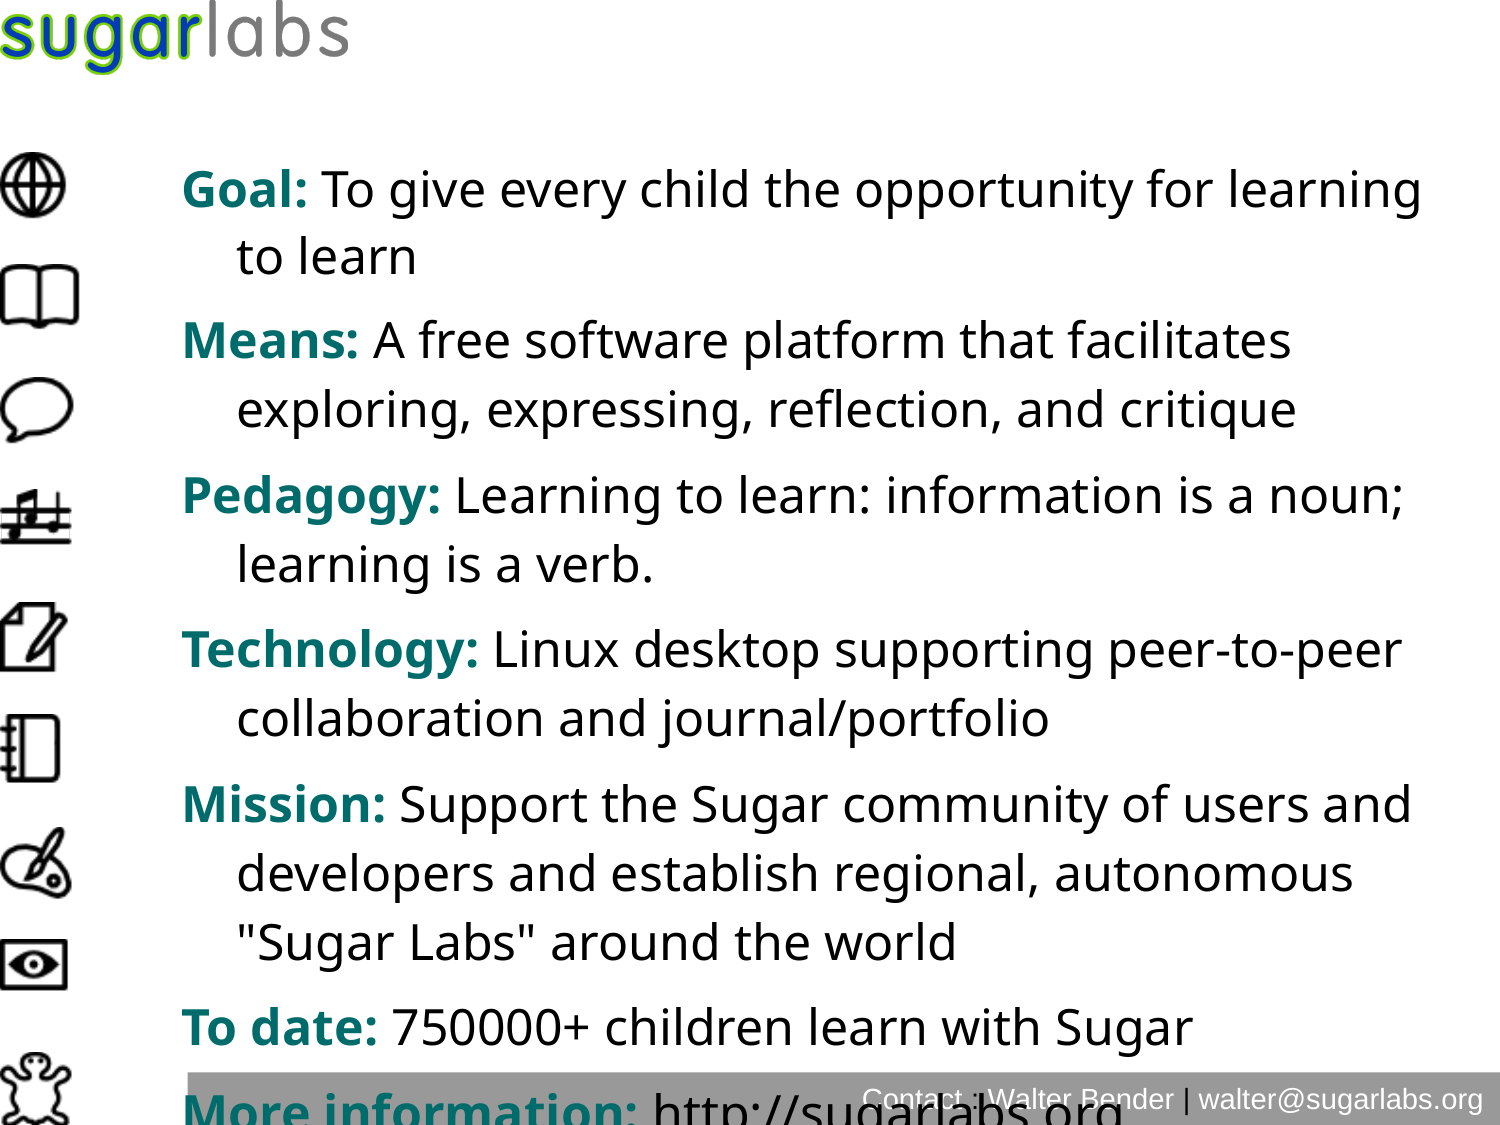

# Goal: To give every child the opportunity for learning to learn
Means: A free software platform that facilitates exploring, expressing, reflection, and critique
Pedagogy: Learning to learn: information is a noun; learning is a verb.
Technology: Linux desktop supporting peer-to-peer collaboration and journal/portfolio
Mission: Support the Sugar community of users and developers and establish regional, autonomous "Sugar Labs" around the world
To date: 750000+ children learn with Sugar
More information: http://sugarlabs.org